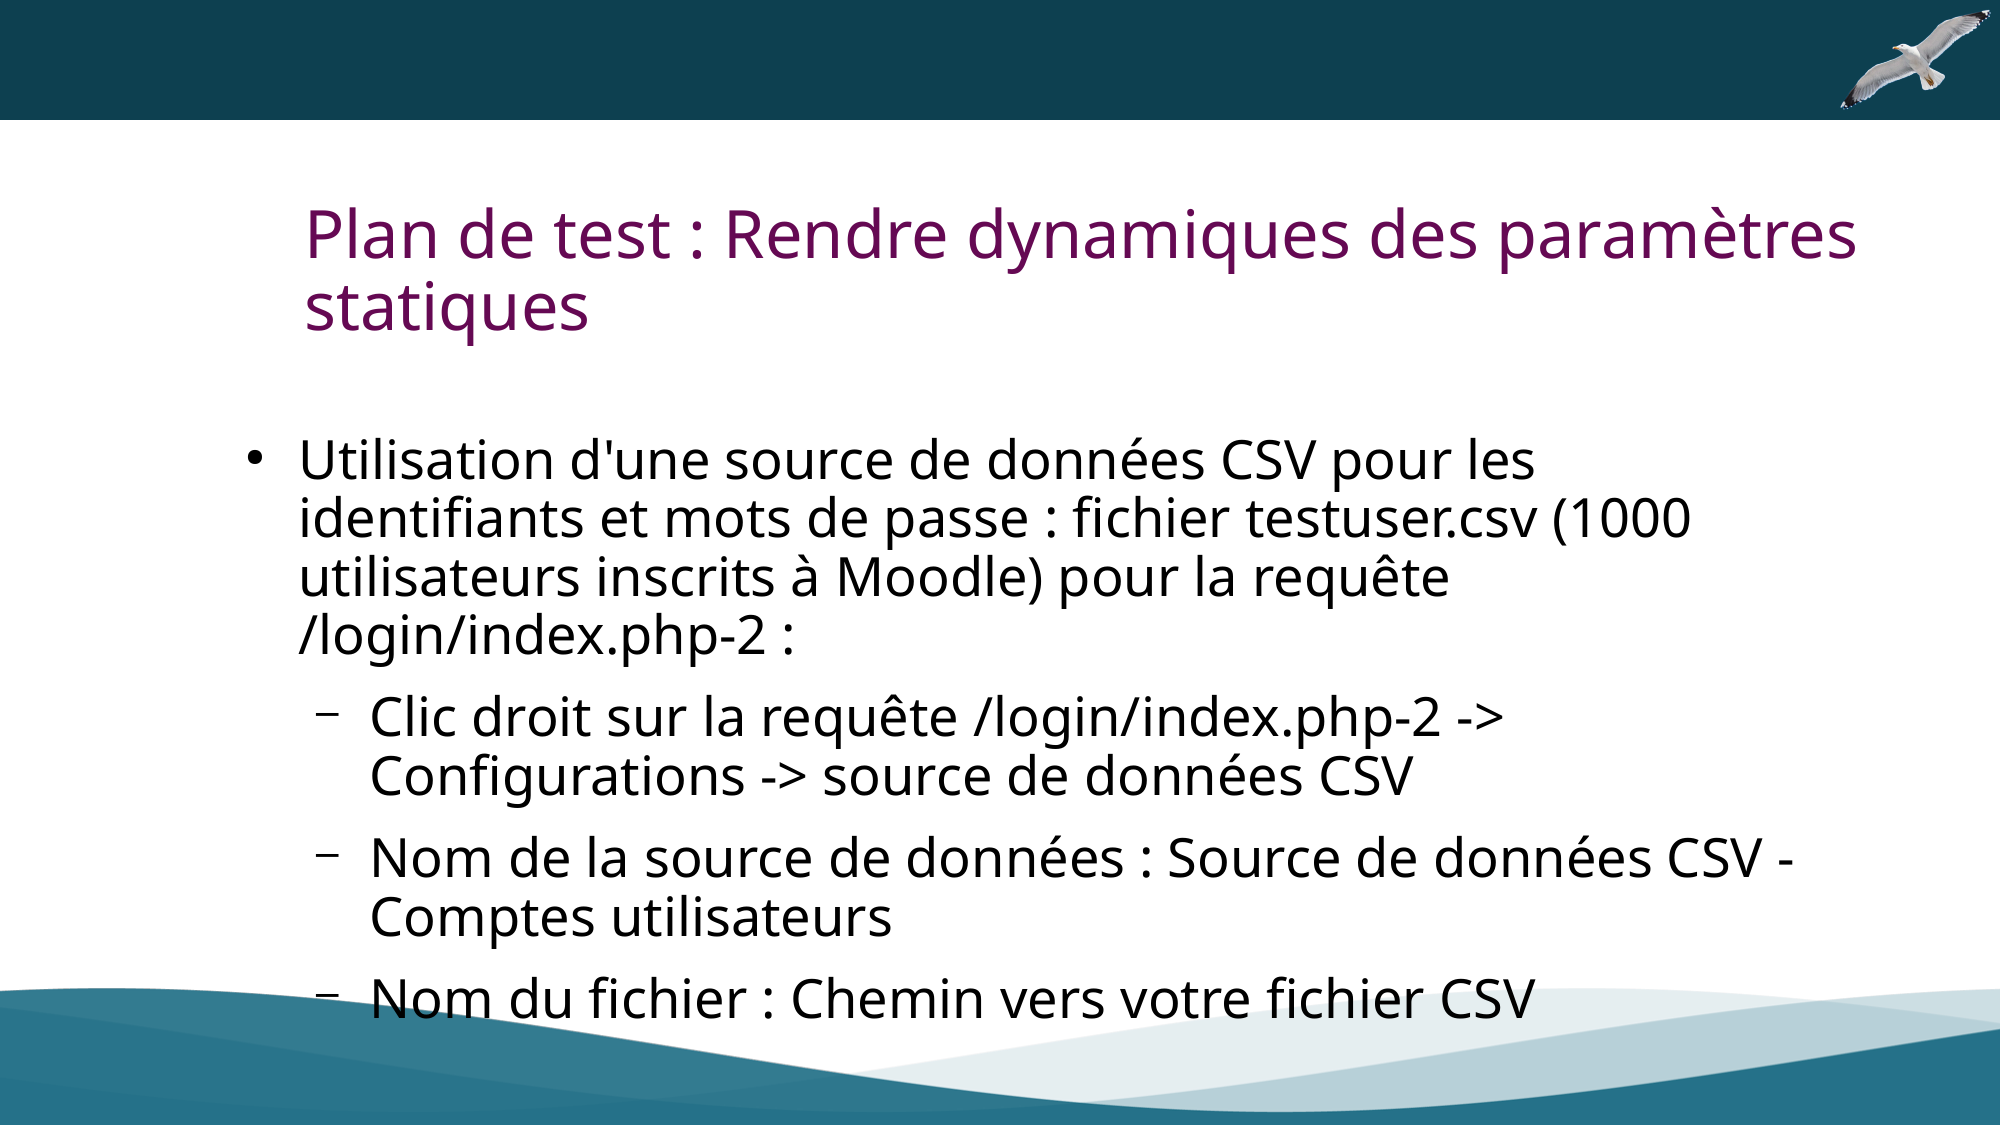

Plan de test : Rendre dynamiques des paramètres statiques
# Utilisation d'une source de données CSV pour les identifiants et mots de passe : fichier testuser.csv (1000 utilisateurs inscrits à Moodle) pour la requête /login/index.php-2 :
Clic droit sur la requête /login/index.php-2 -> Configurations -> source de données CSV
Nom de la source de données : Source de données CSV - Comptes utilisateurs
Nom du fichier : Chemin vers votre fichier CSV